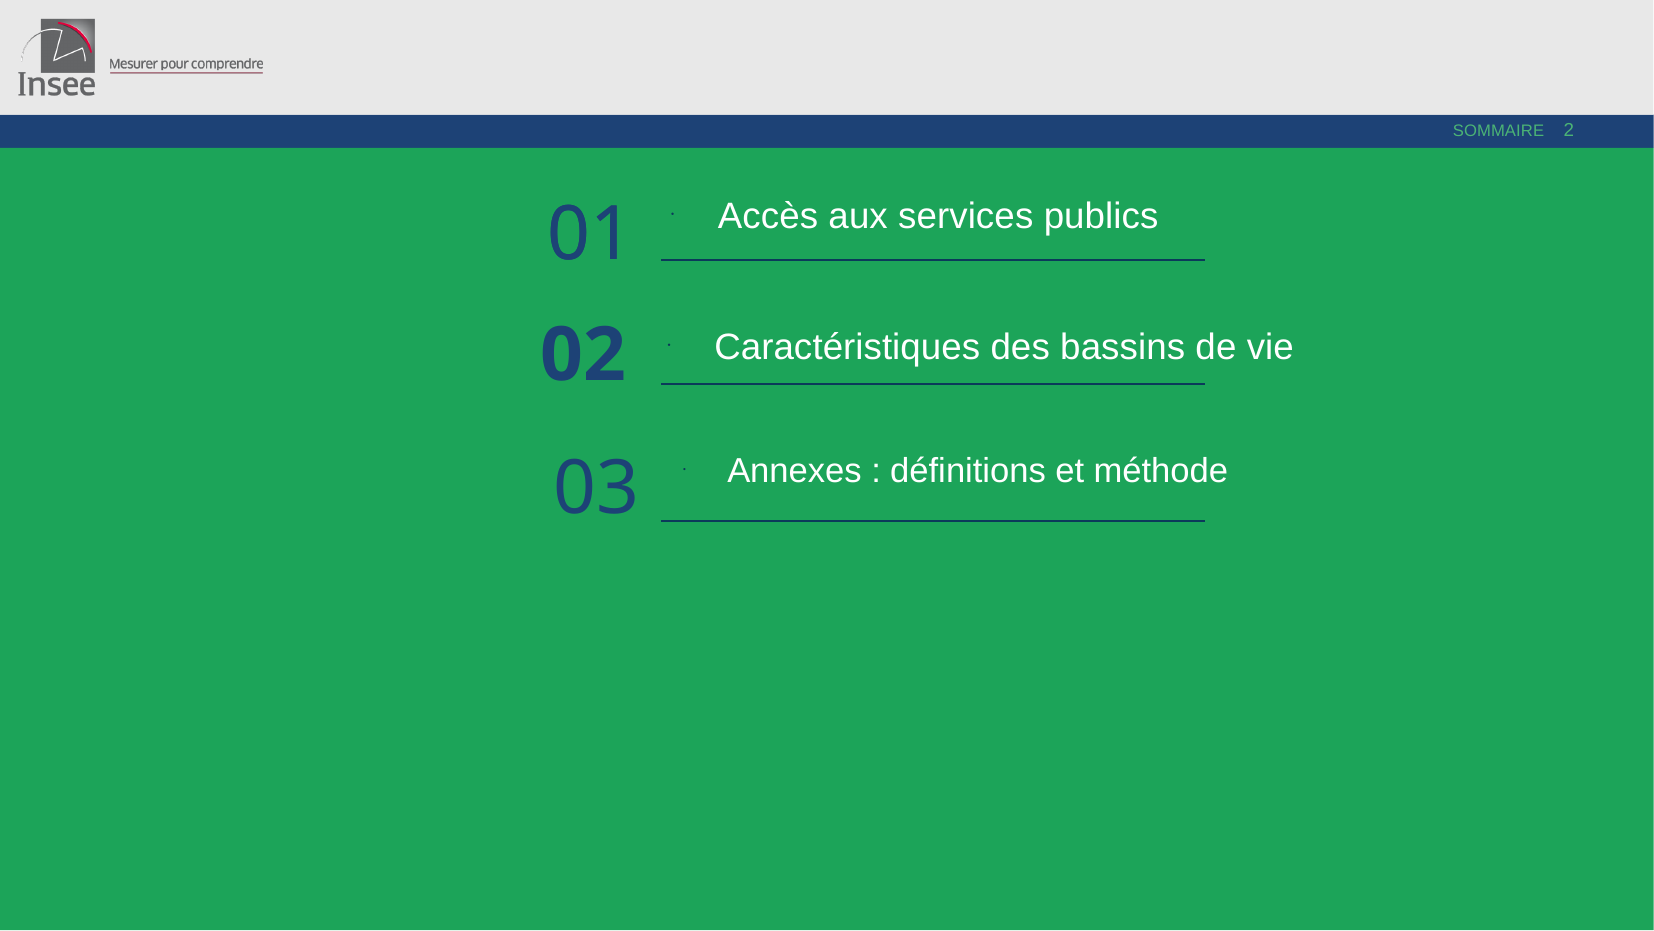

SOMMAIRE
2
# 01
01
Accès aux services publics
02
Caractéristiques des bassins de vie
03
Annexes : définitions et méthode